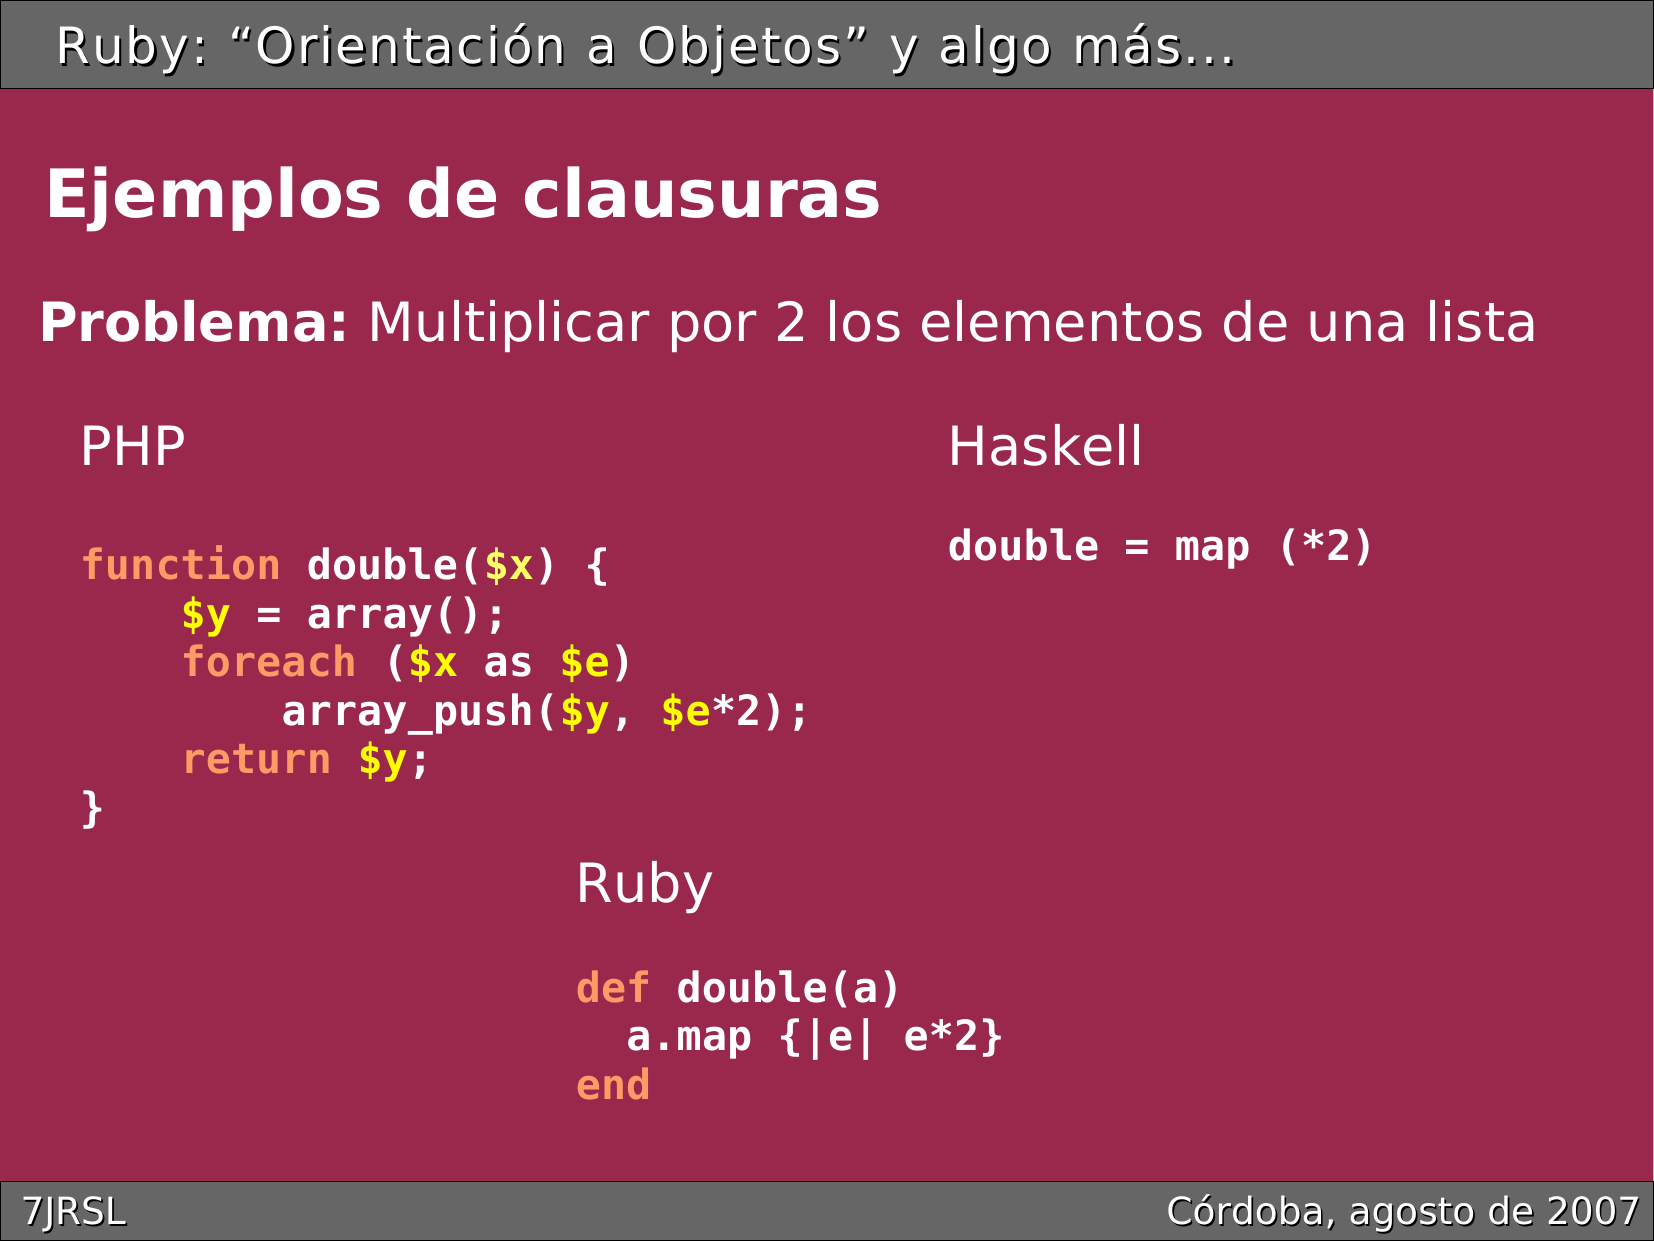

Ruby: “Orientación a Objetos” y algo más...
Ejemplos de clausuras
Problema: Multiplicar por 2 los elementos de una lista
PHP
function double($x) {
 $y = array();
 foreach ($x as $e)
 array_push($y, $e*2);
 return $y;
}
Haskell
double = map (*2)
Ruby
def double(a)
 a.map {|e| e*2}
end
7JRSL
Córdoba, agosto de 2007